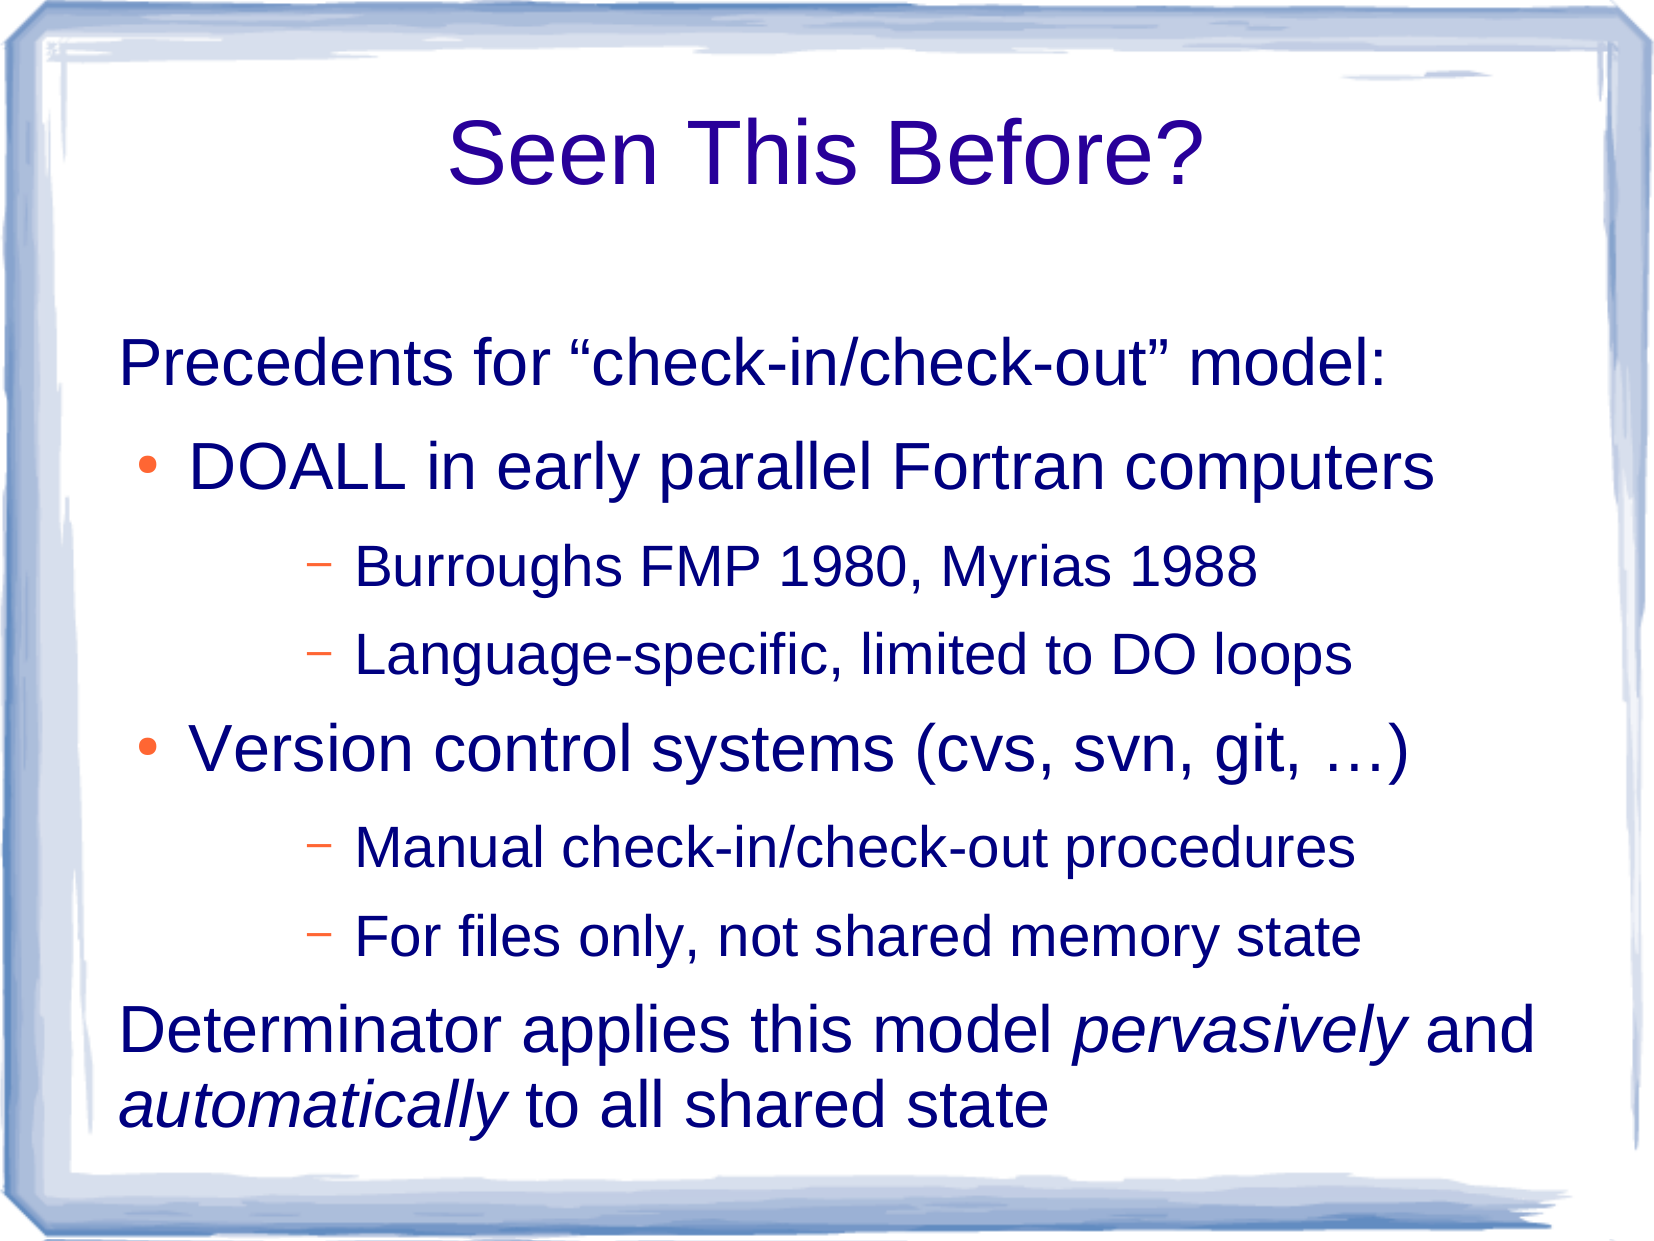

# Seen This Before?
Precedents for “check-in/check-out” model:
DOALL in early parallel Fortran computers
Burroughs FMP 1980, Myrias 1988
Language-specific, limited to DO loops
Version control systems (cvs, svn, git, …)
Manual check-in/check-out procedures
For files only, not shared memory state
Determinator applies this model pervasively and automatically to all shared state